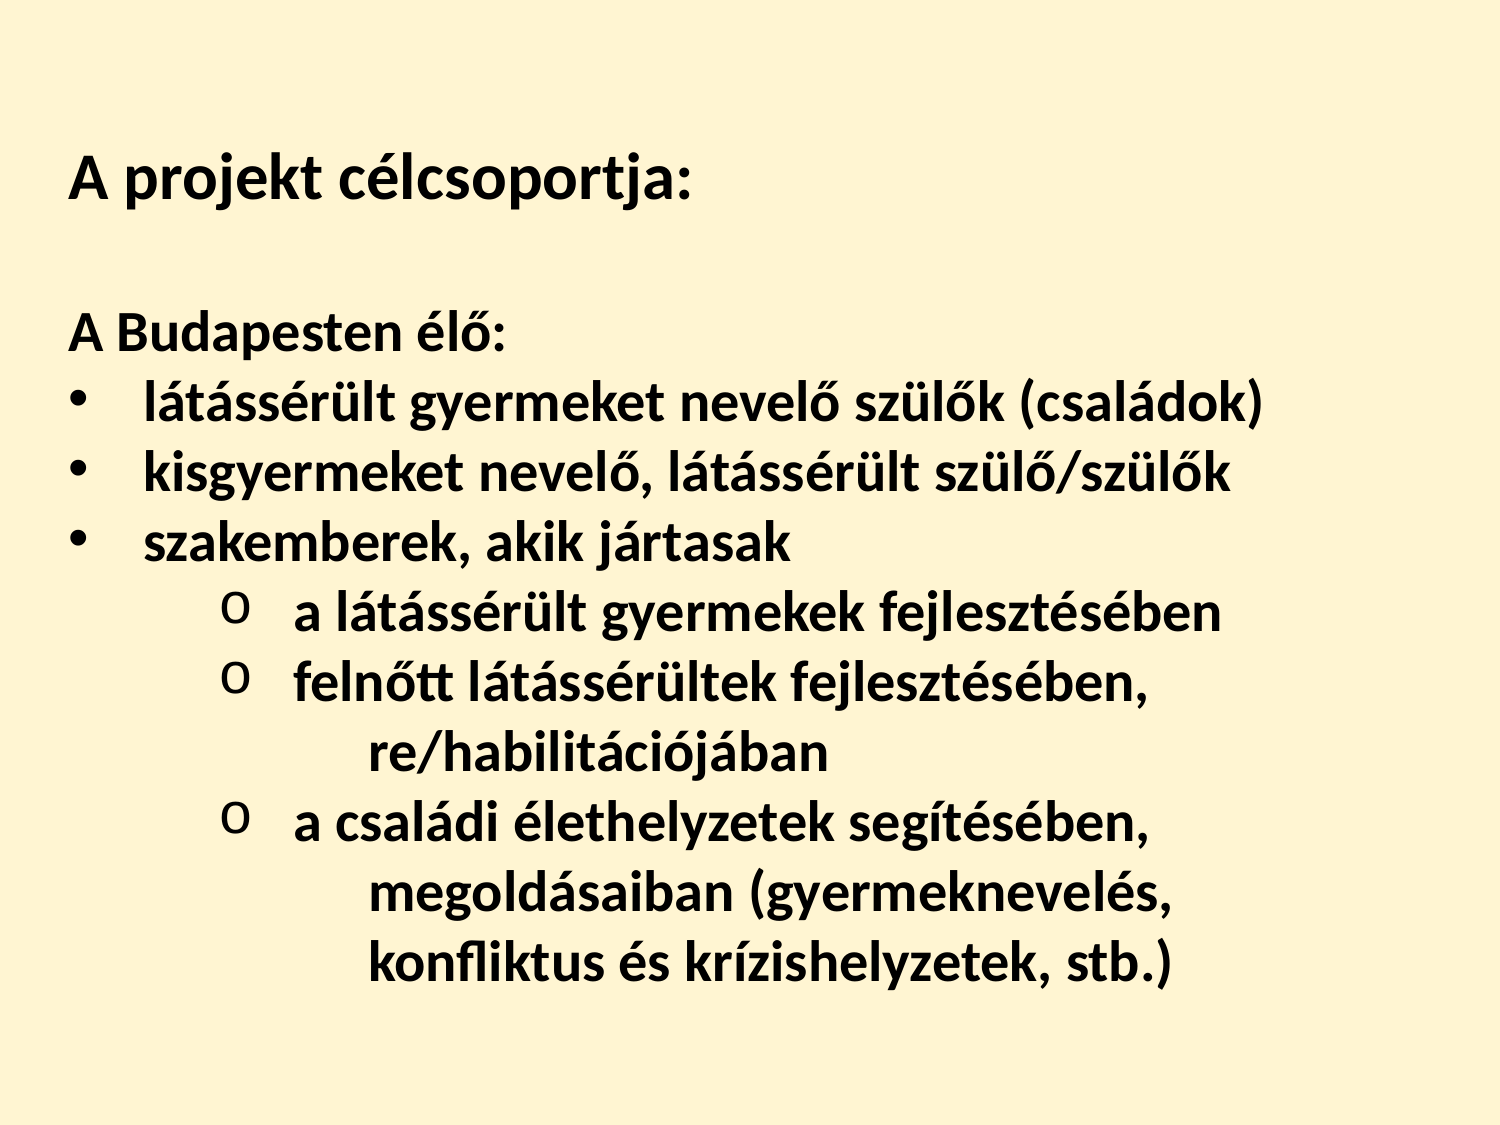

A projekt célcsoportja:
A Budapesten élő:
látássérült gyermeket nevelő szülők (családok)
kisgyermeket nevelő, látássérült szülő/szülők
szakemberek, akik jártasak
a látássérült gyermekek fejlesztésében
felnőtt látássérültek fejlesztésében, re/habilitációjában
a családi élethelyzetek segítésében, megoldásaiban (gyermeknevelés, konfliktus és krízishelyzetek, stb.)